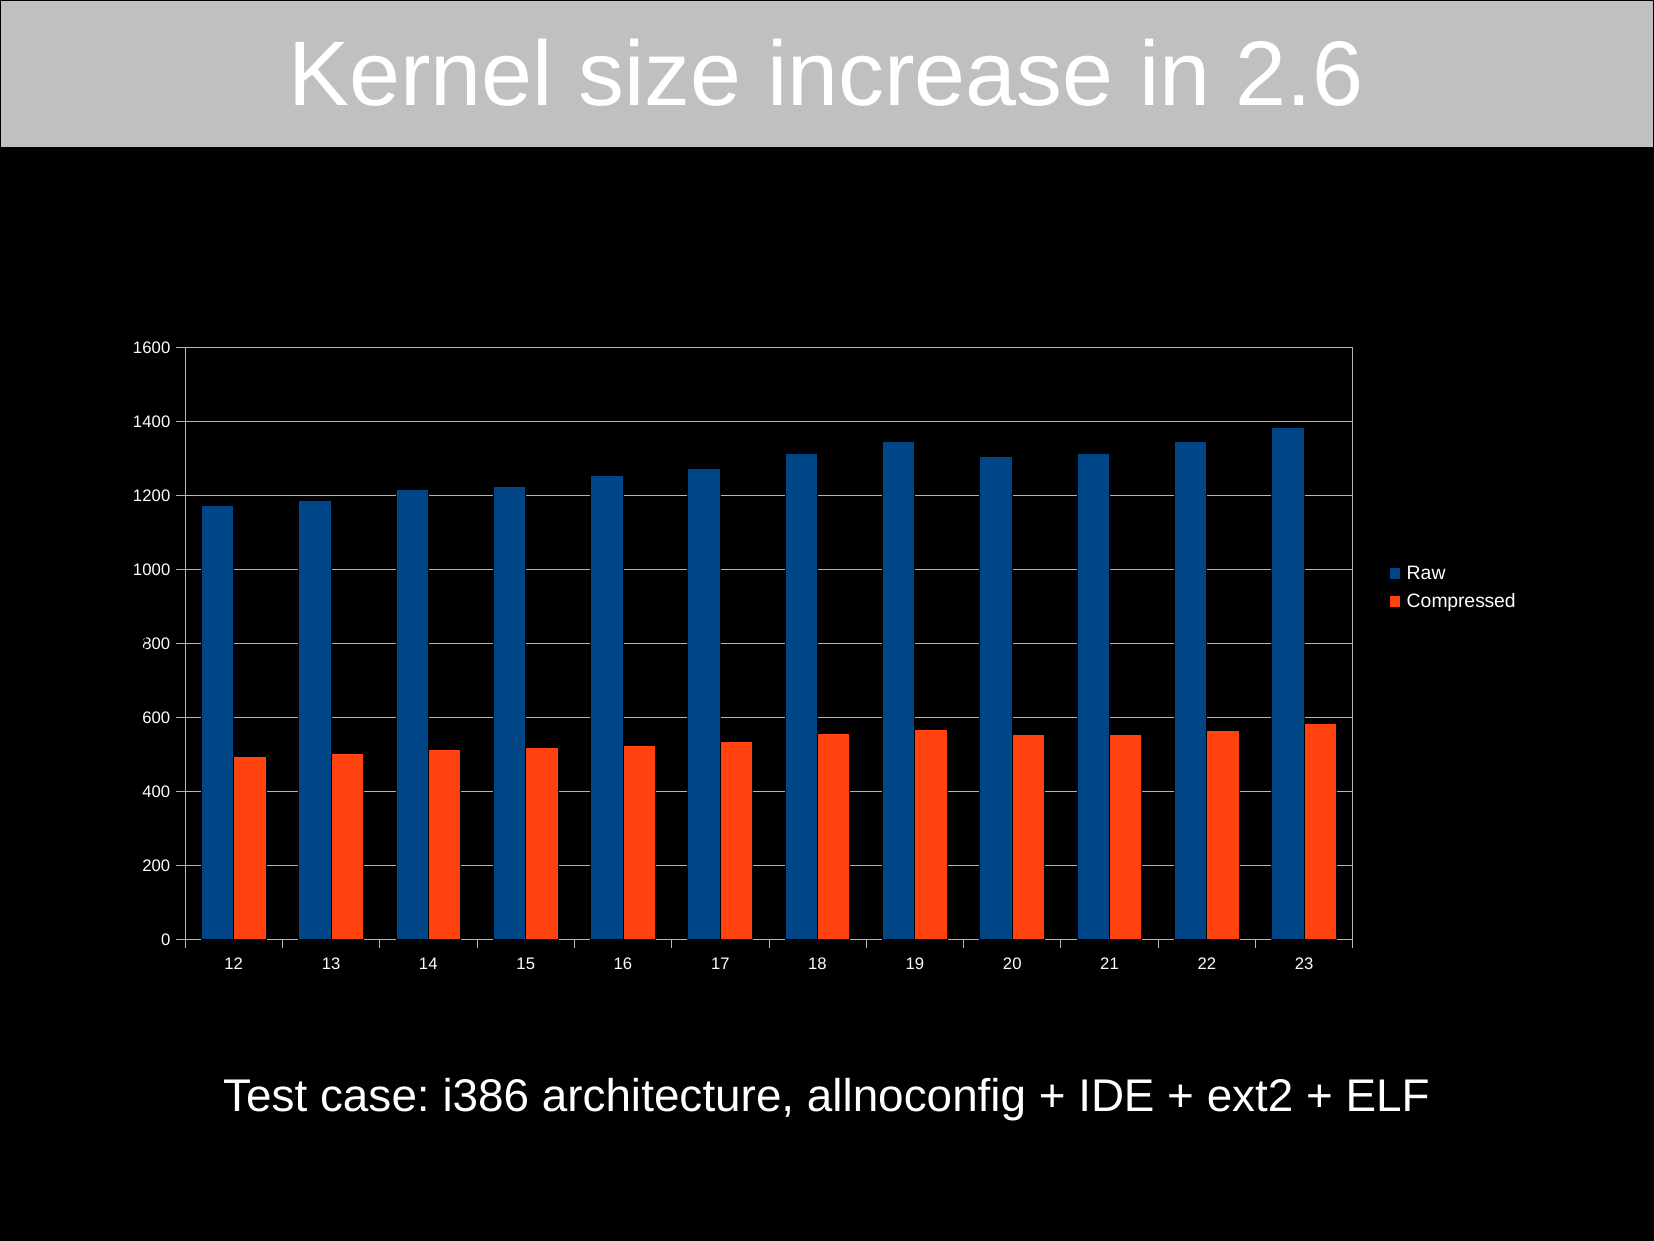

# Kernel size increase in 2.6
### Chart: From 2.6.12 to 2.6.23
| Category | Raw | Compressed |
|---|---|---|
| 12 | 1172.0 | 494.0 |
| 13 | 1187.0 | 503.0 |
| 14 | 1216.0 | 512.0 |
| 15 | 1225.0 | 518.0 |
| 16 | 1253.0 | 523.0 |
| 17 | 1274.0 | 535.0 |
| 18 | 1314.0 | 555.0 |
| 19 | 1346.0 | 567.0 |
| 20 | 1306.0 | 554.0 |
| 21 | 1314.0 | 554.0 |
| 22 | 1345.0 | 564.0 |
| 23 | 1385.0 | 583.0 |Test case: i386 architecture, allnoconfig + IDE + ext2 + ELF